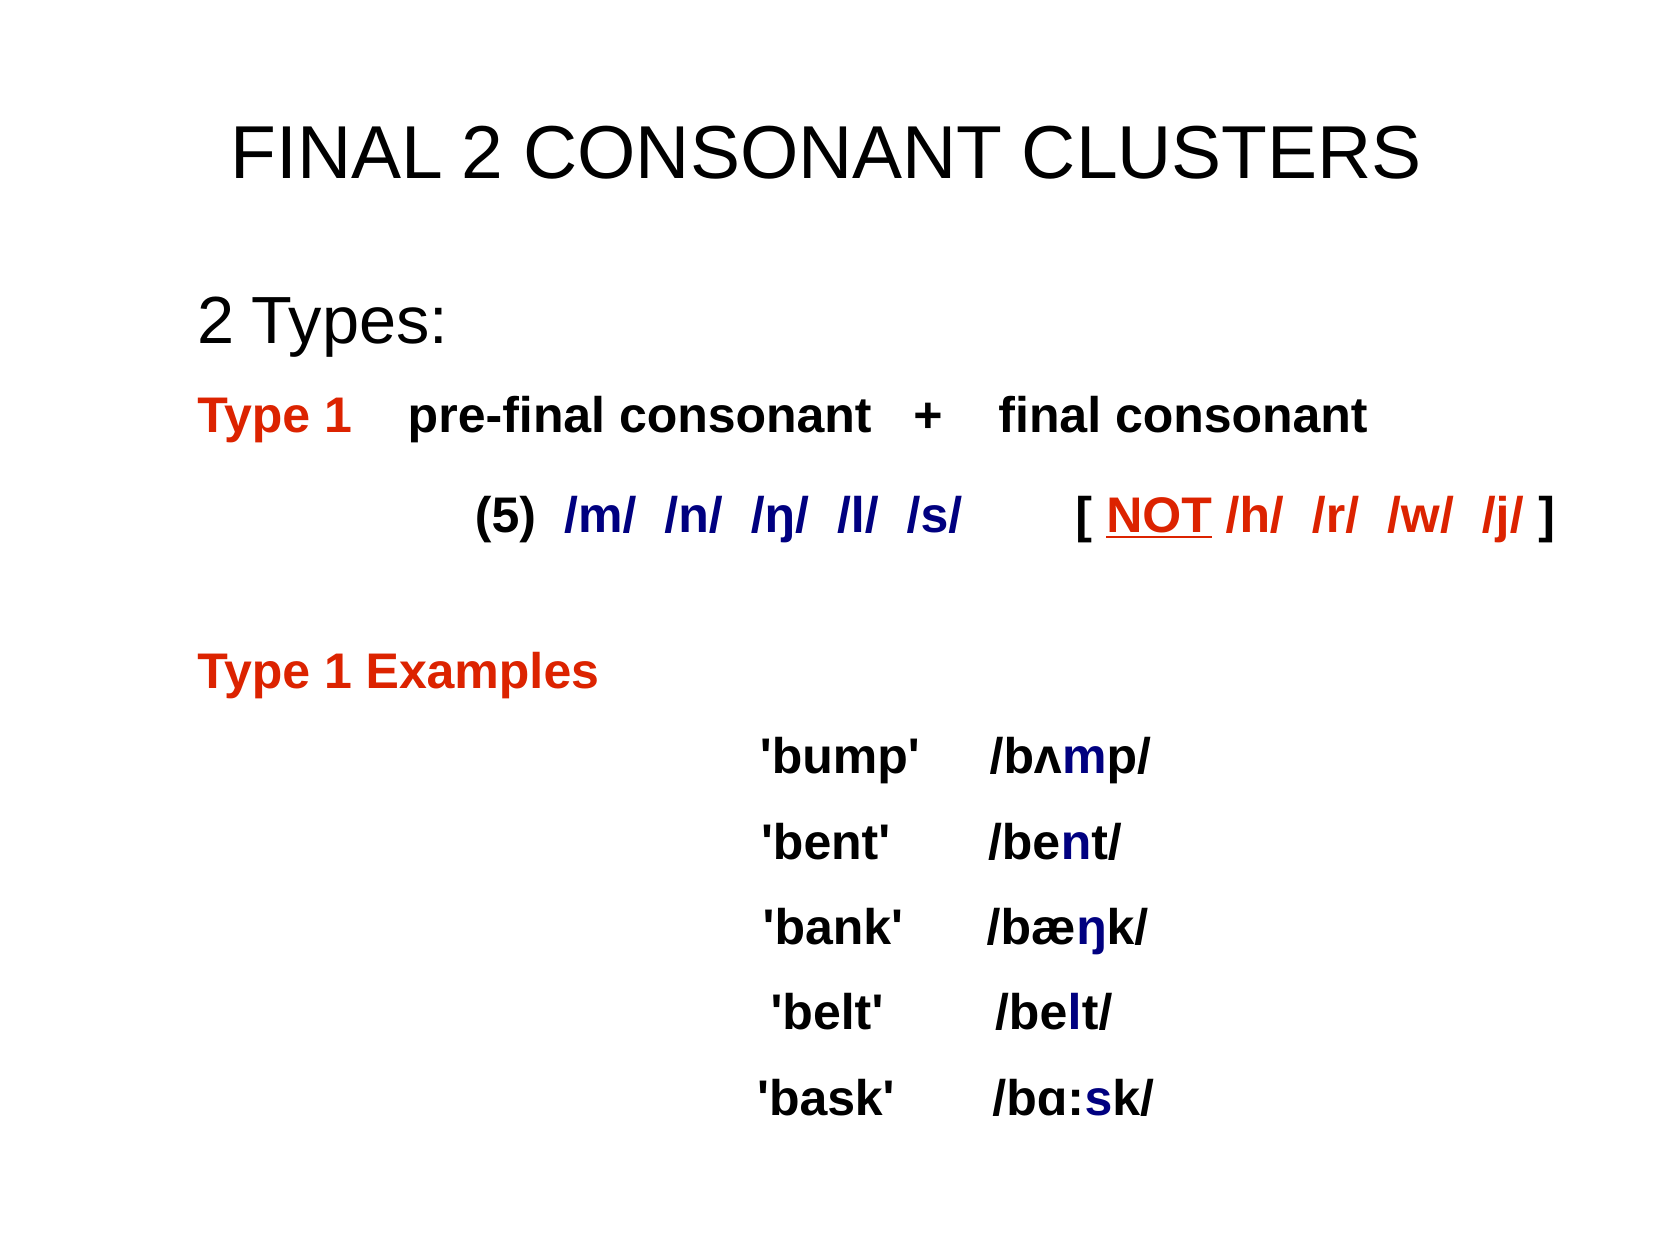

# FINAL 2 CONSONANT CLUSTERS
2 Types:
Type 1 pre-final consonant + final consonant
 (5) /m/ /n/ /ŋ/ /l/ /s/ [ NOT /h/ /r/ /w/ /j/ ]
Type 1 Examples
 'bump' /bʌmp/
'bent' /bent/
 'bank' /bæŋk/
'belt' /belt/
 'bask' /bɑ:sk/
Type 2 examples:
 'bets' /bets/
 'beds' /bedz/
 'backed' /bækt/
 'bagged' /bægd/
 'warmth' /wᴐ:mƟ/